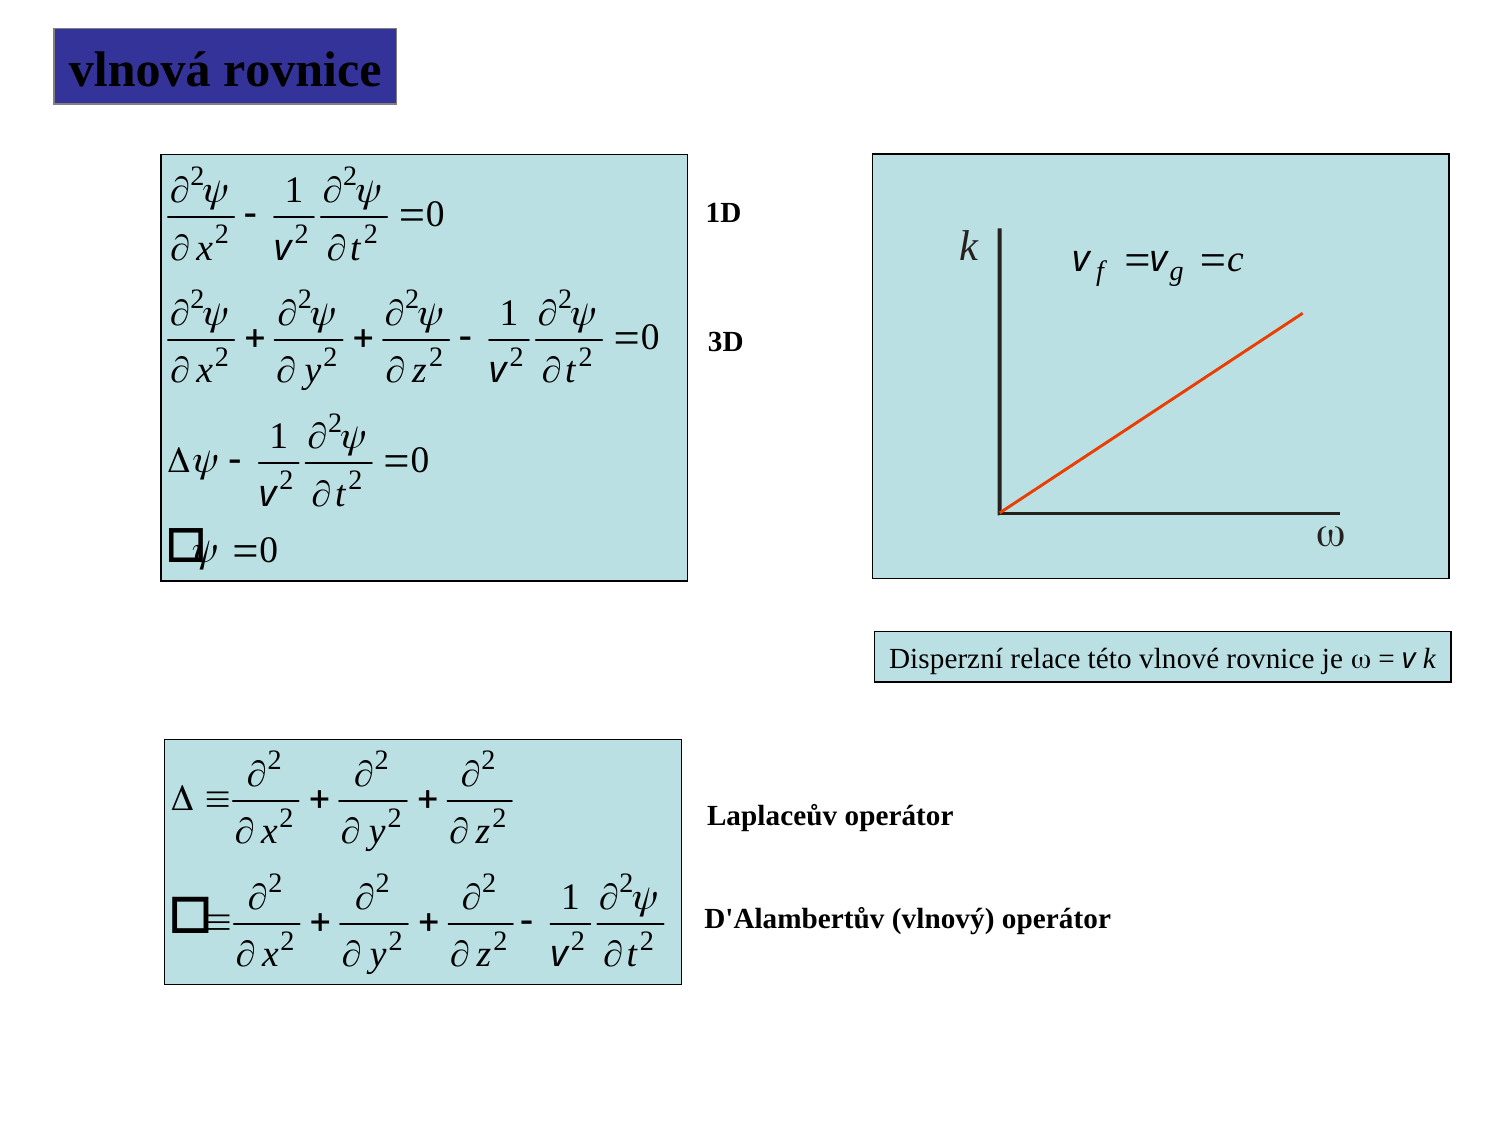

vlnová rovnice
1D
3D
Disperzní relace této vlnové rovnice je  = v k
Laplaceův operátor
D'Alambertův (vlnový) operátor